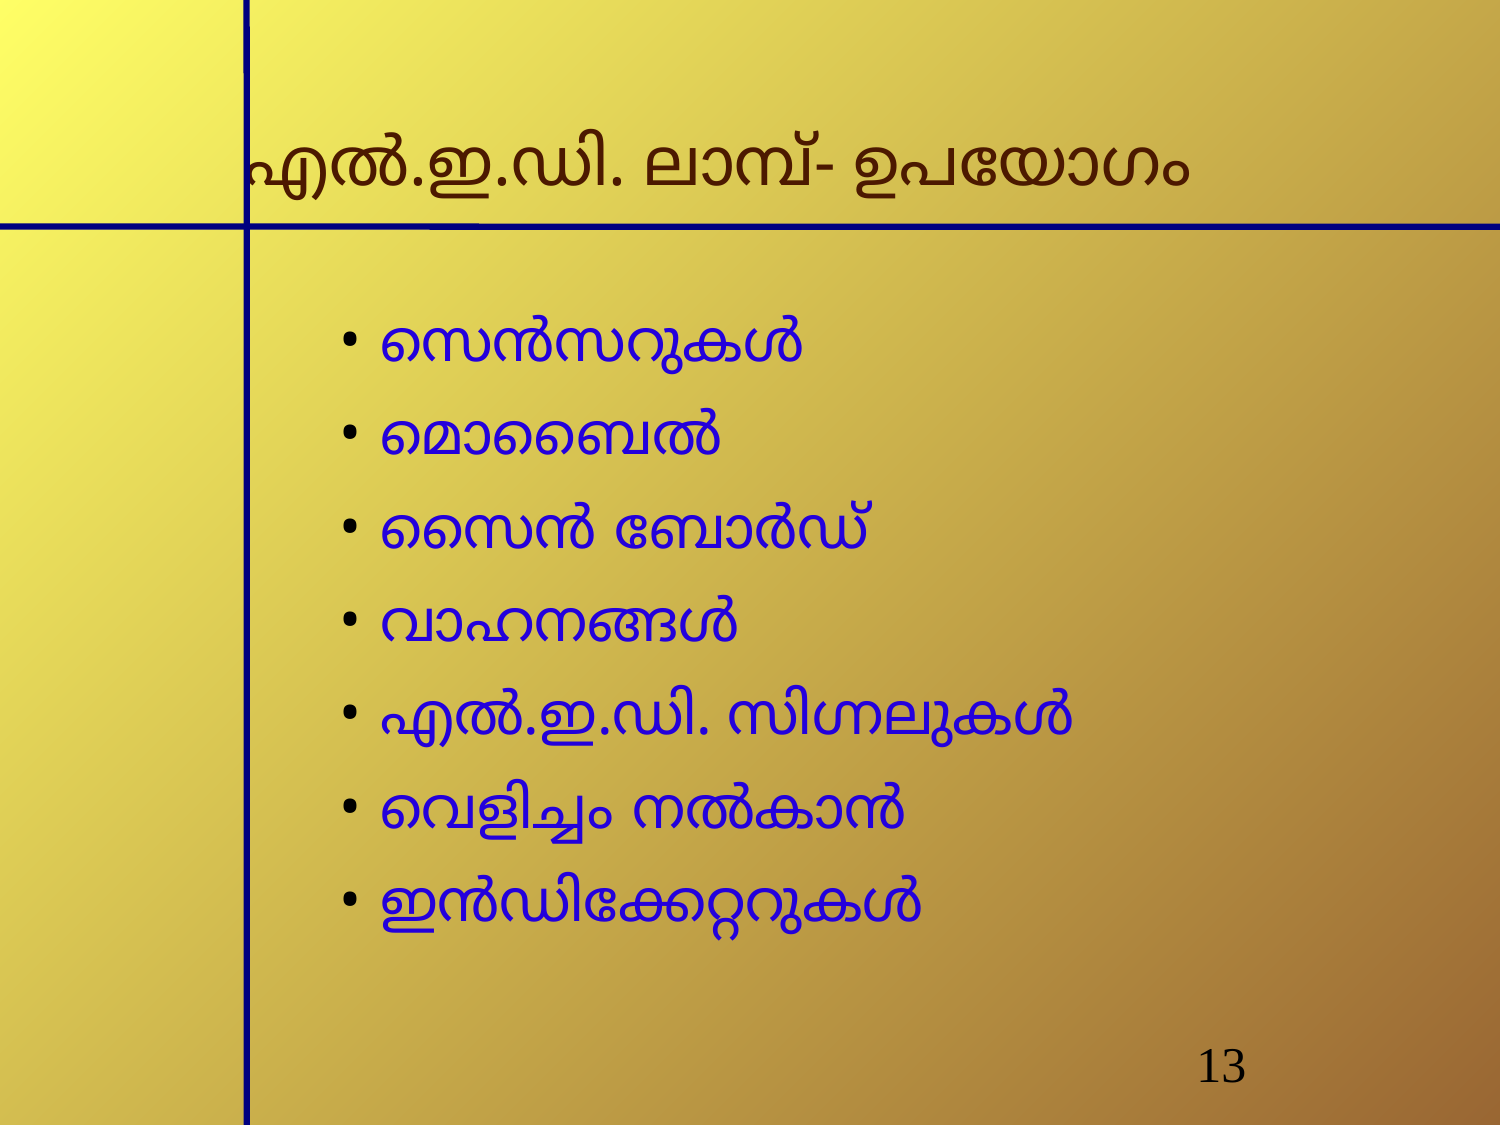

# എല്‍.ഇ.ഡി. ലാമ്പ്- ഉപയോഗം
 സെന്‍സറുകള്‍
 മൊബൈല്‍
 സൈന്‍ ബോര്‍ഡ്
 വാഹനങ്ങള്‍
 എല്‍.ഇ.ഡി. സിഗ്നലുകള്‍
 വെളിച്ചം നല്‍കാന്‍
 ഇന്‍ഡിക്കേറ്ററുകള്‍
13